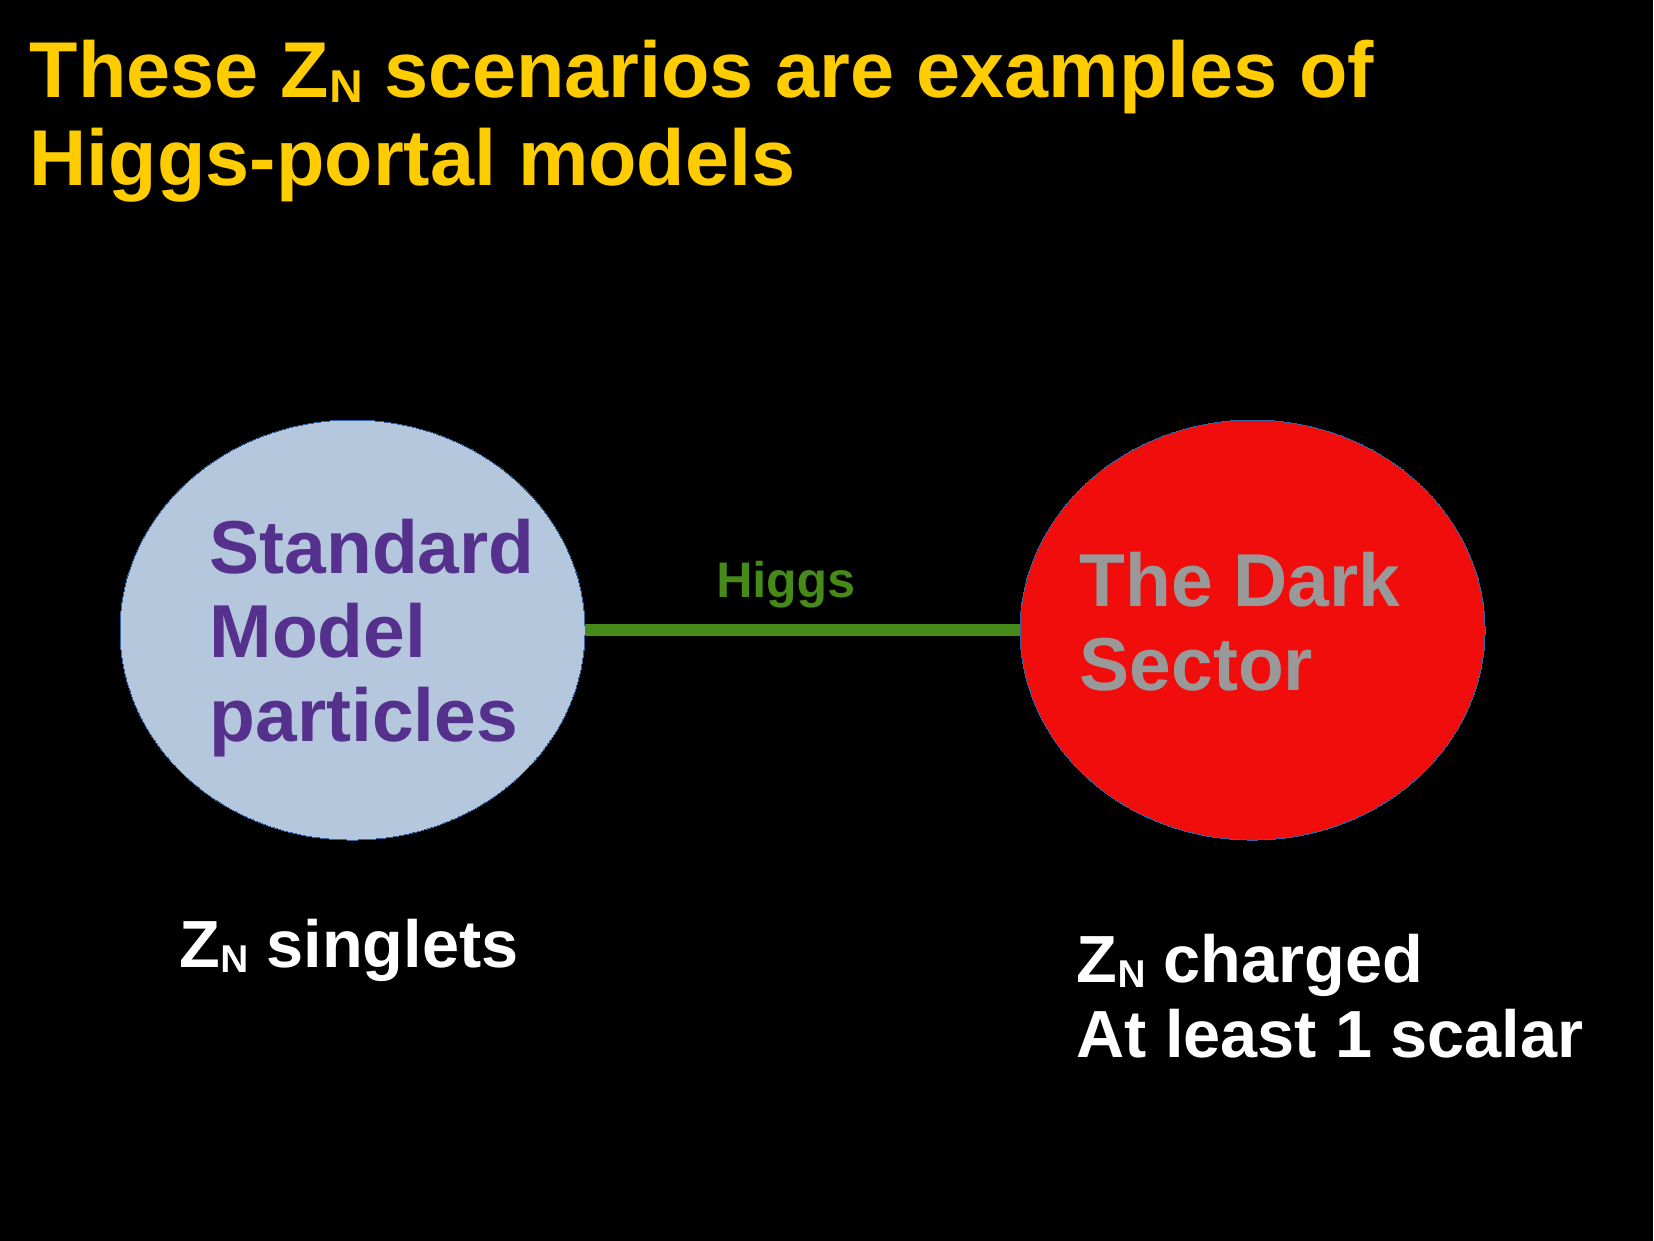

These ZN scenarios are examples of
Higgs-portal models
Standard
Model
particles
The Dark
Sector
Higgs
ZN singlets
ZN charged
At least 1 scalar